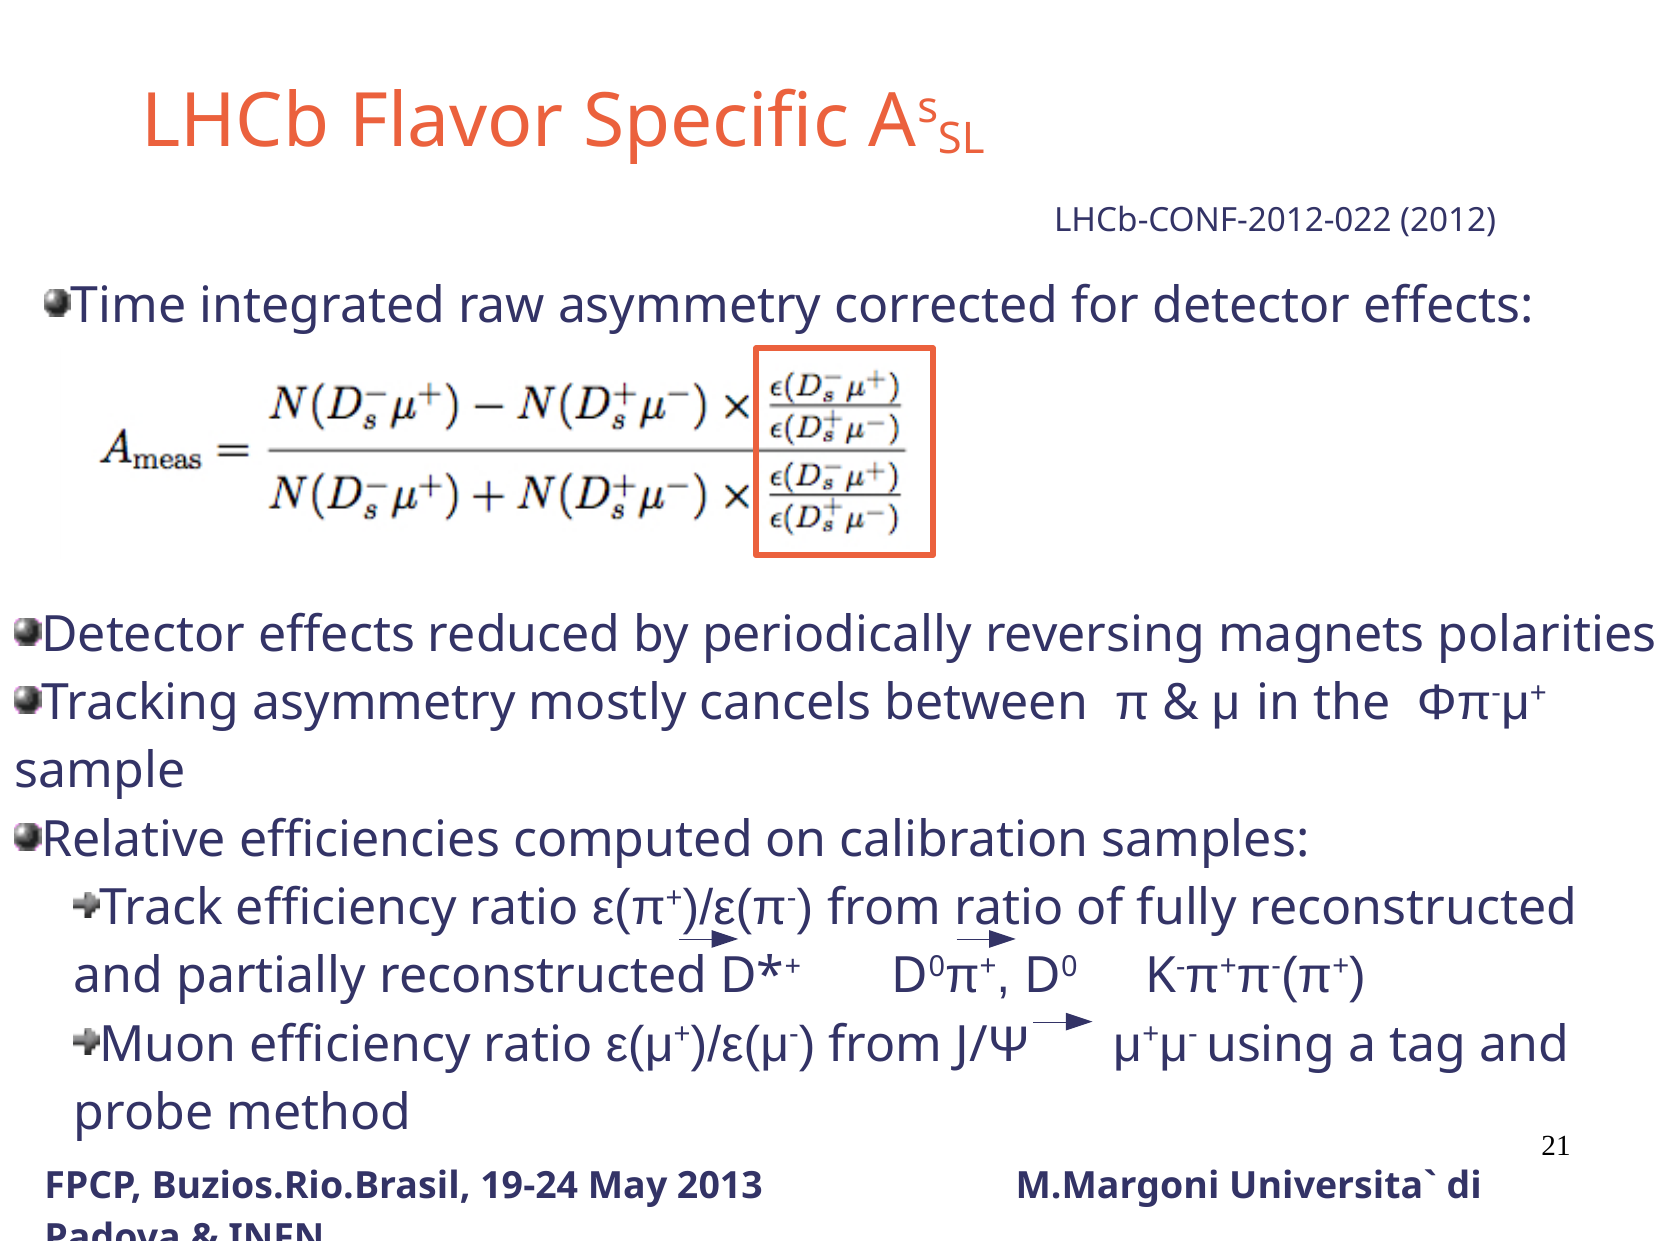

LHCb Flavor Specific AsSL
LHCb-CONF-2012-022 (2012)
Time integrated raw asymmetry corrected for detector effects:
Detector effects reduced by periodically reversing magnets polarities
Tracking asymmetry mostly cancels between π & μ in the Φπ-μ+ sample
Relative efficiencies computed on calibration samples:
Track efficiency ratio ε(π+)/ε(π-) from ratio of fully reconstructed and partially reconstructed D*+ D0π+, D0 K-π+π-(π+)
Muon efficiency ratio ε(μ+)/ε(μ-) from J/Ψ μ+μ- using a tag and probe method
21
FPCP, Buzios.Rio.Brasil, 19-24 May 2013 M.Margoni Universita` di Padova & INFN